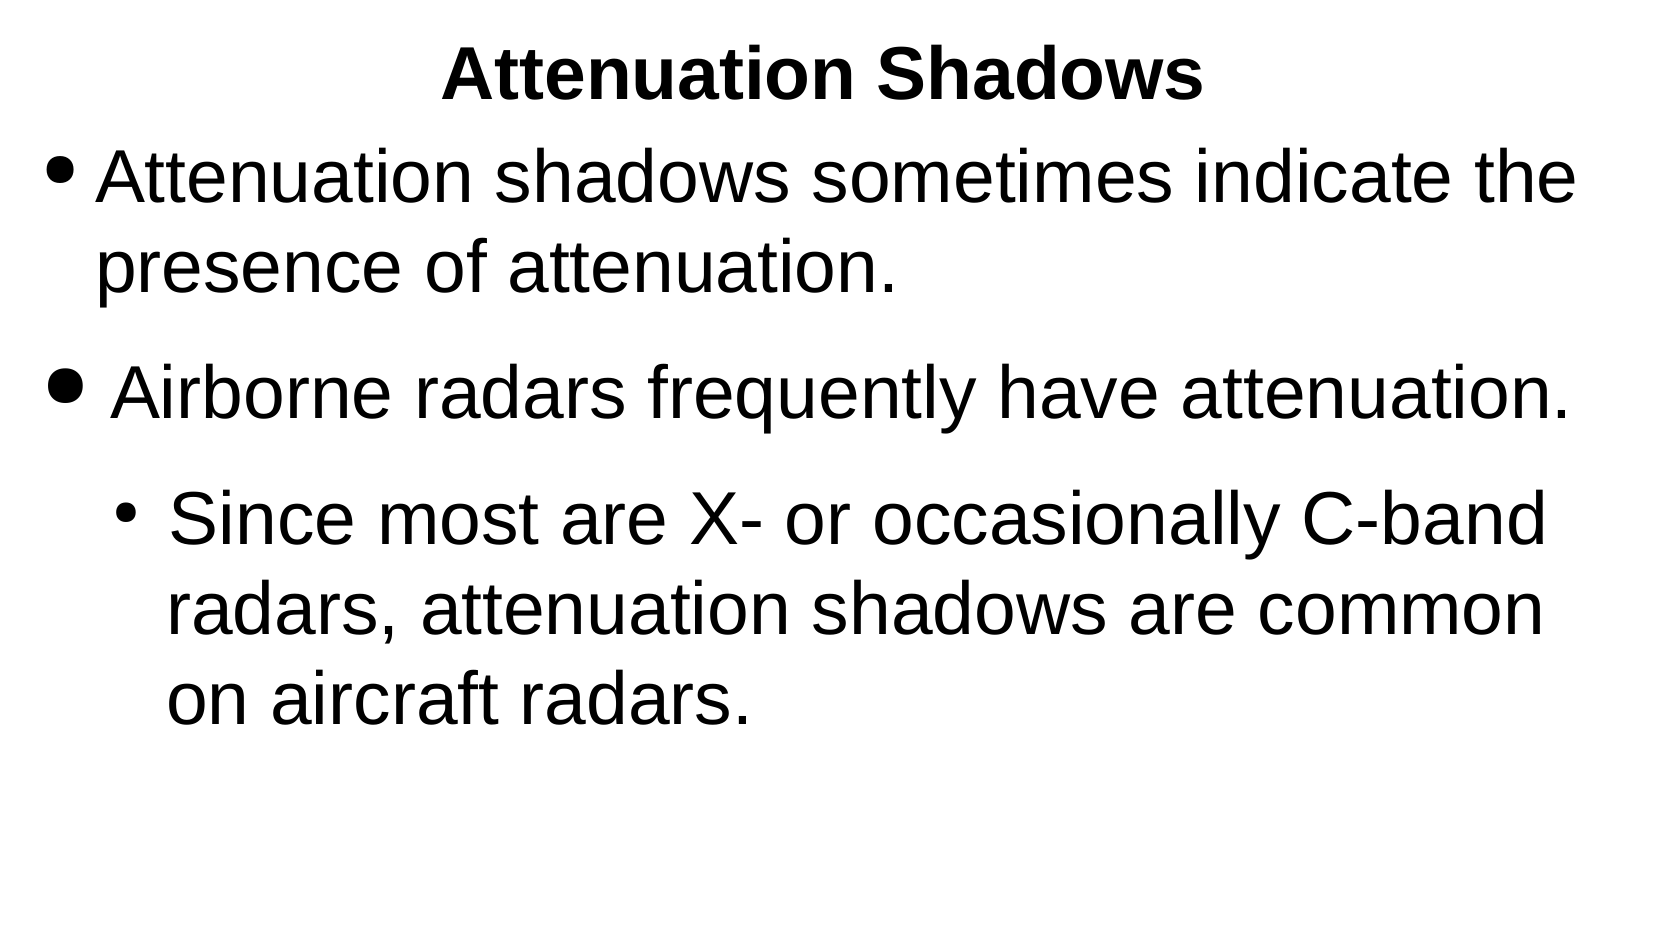

# Attenuation Shadows
 Attenuation shadows sometimes indicate the presence of attenuation.
 Airborne radars frequently have attenuation.
 Since most are X- or occasionally C-band radars, attenuation shadows are common on aircraft radars.